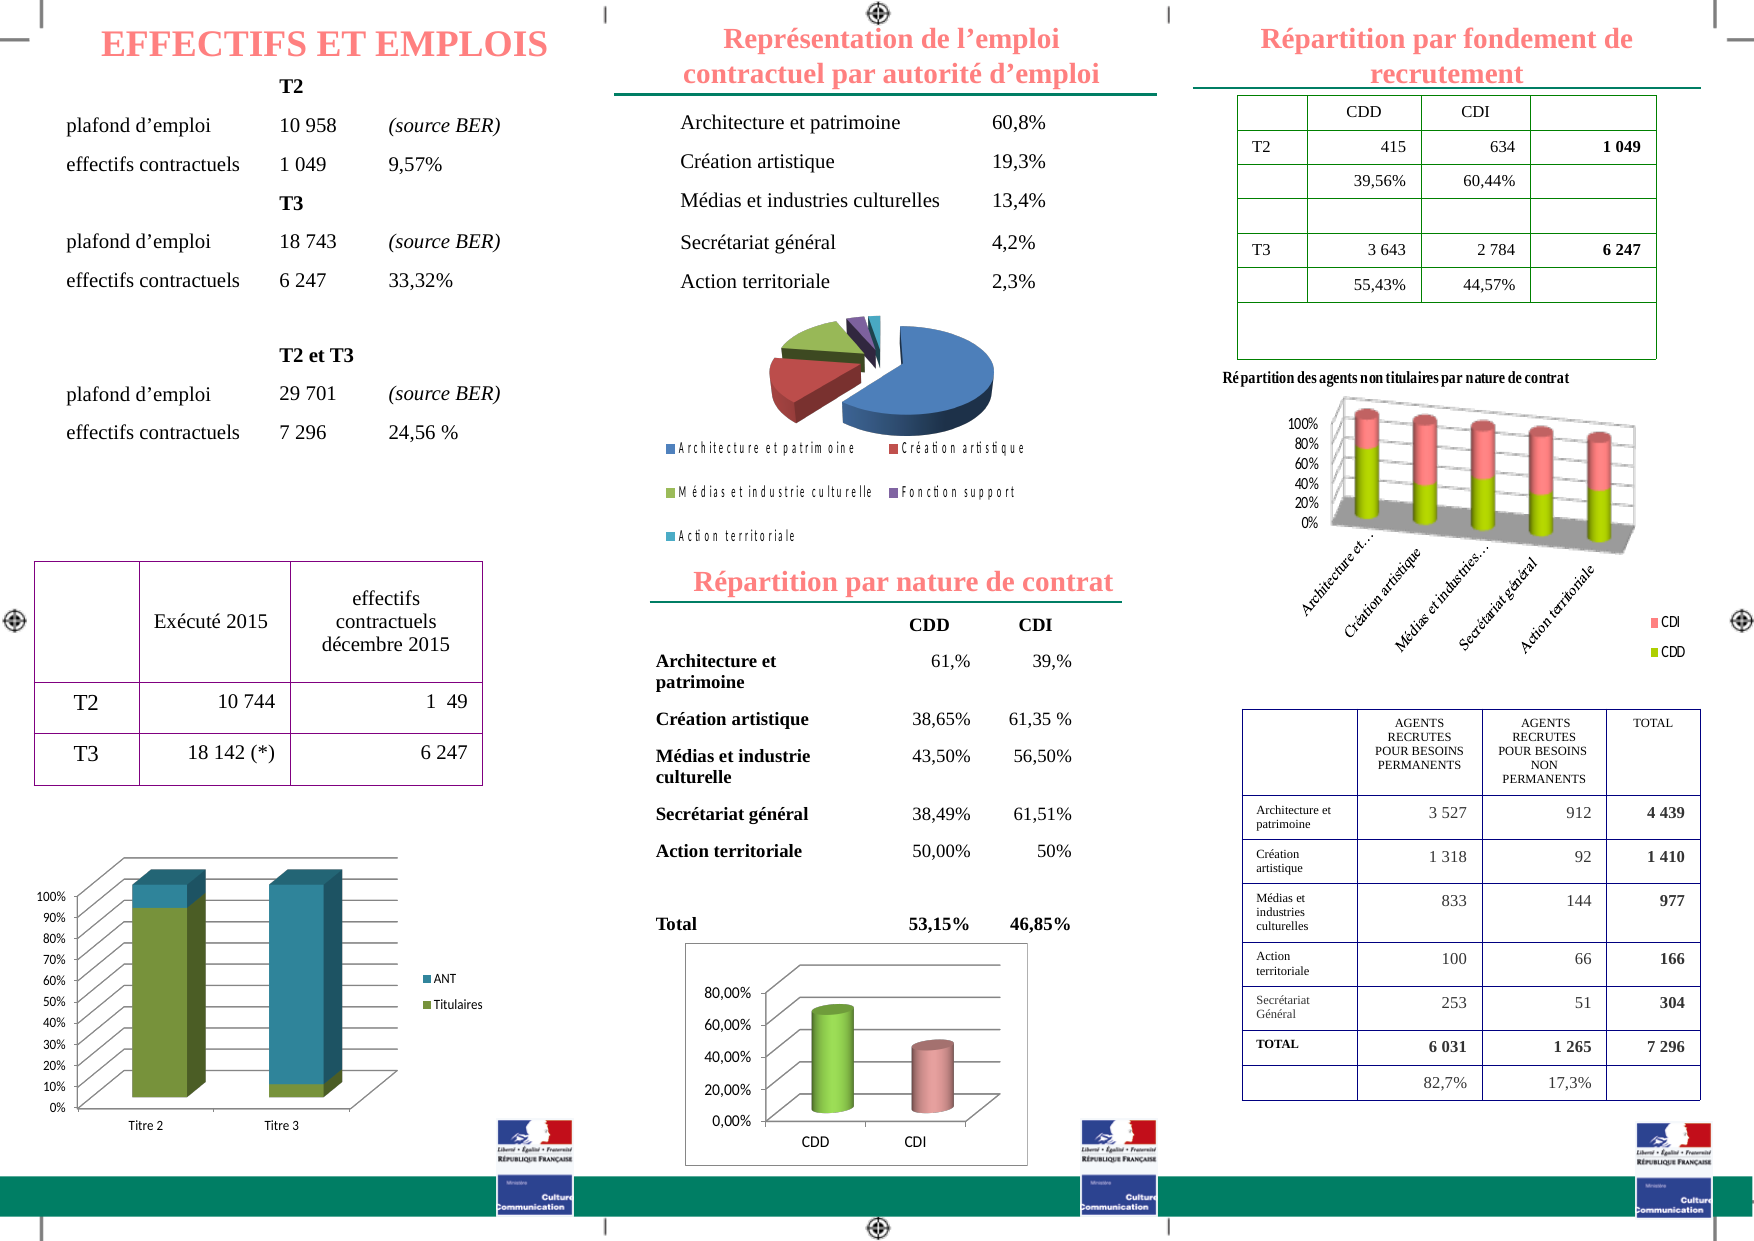

EFFECTIFS ET EMPLOIS
Représentation de l’emploi contractuel par autorité d’emploi
Répartition par fondement de recrutement
| | T2 | |
| --- | --- | --- |
| plafond d’emploi | 10 958 | (source BER) |
| effectifs contractuels | 1 049 | 9,57% |
| | T3 | |
| plafond d’emploi | 18 743 | (source BER) |
| effectifs contractuels | 6 247 | 33,32% |
| | | |
| | T2 et T3 | |
| plafond d’emploi | 29 701 | (source BER) |
| effectifs contractuels | 7 296 | 24,56 % |
| | CDD | CDI | |
| --- | --- | --- | --- |
| T2 | 415 | 634 | 1 049 |
| | 39,56% | 60,44% | |
| | | | |
| T3 | 3 643 | 2 784 | 6 247 |
| | 55,43% | 44,57% | |
| | | | |
| Architecture et patrimoine | 60,8% |
| --- | --- |
| Création artistique | 19,3% |
| Médias et industries culturelles | 13,4% |
| Secrétariat général | 4,2% |
| Action territoriale | 2,3% |
Répartition par nature de contrat
| | Exécuté 2015 | effectifs contractuels décembre 2015 |
| --- | --- | --- |
| T2 | 10 744 | 1 49 |
| T3 | 18 142 (\*) | 6 247 |
| | CDD | CDI |
| --- | --- | --- |
| Architecture et patrimoine | 61,% | 39,% |
| Création artistique | 38,65% | 61,35 % |
| Médias et industrie culturelle | 43,50% | 56,50% |
| Secrétariat général | 38,49% | 61,51% |
| Action territoriale | 50,00% | 50% |
| | | |
| Total | 53,15% | 46,85% |
| | AGENTS RECRUTES POUR BESOINS PERMANENTS | AGENTS RECRUTES POUR BESOINS NON PERMANENTS | TOTAL |
| --- | --- | --- | --- |
| Architecture et patrimoine | 3 527 | 912 | 4 439 |
| Création artistique | 1 318 | 92 | 1 410 |
| Médias et industries culturelles | 833 | 144 | 977 |
| Action territoriale | 100 | 66 | 166 |
| Secrétariat Général | 253 | 51 | 304 |
| TOTAL | 6 031 | 1 265 | 7 296 |
| | 82,7% | 17,3% | |